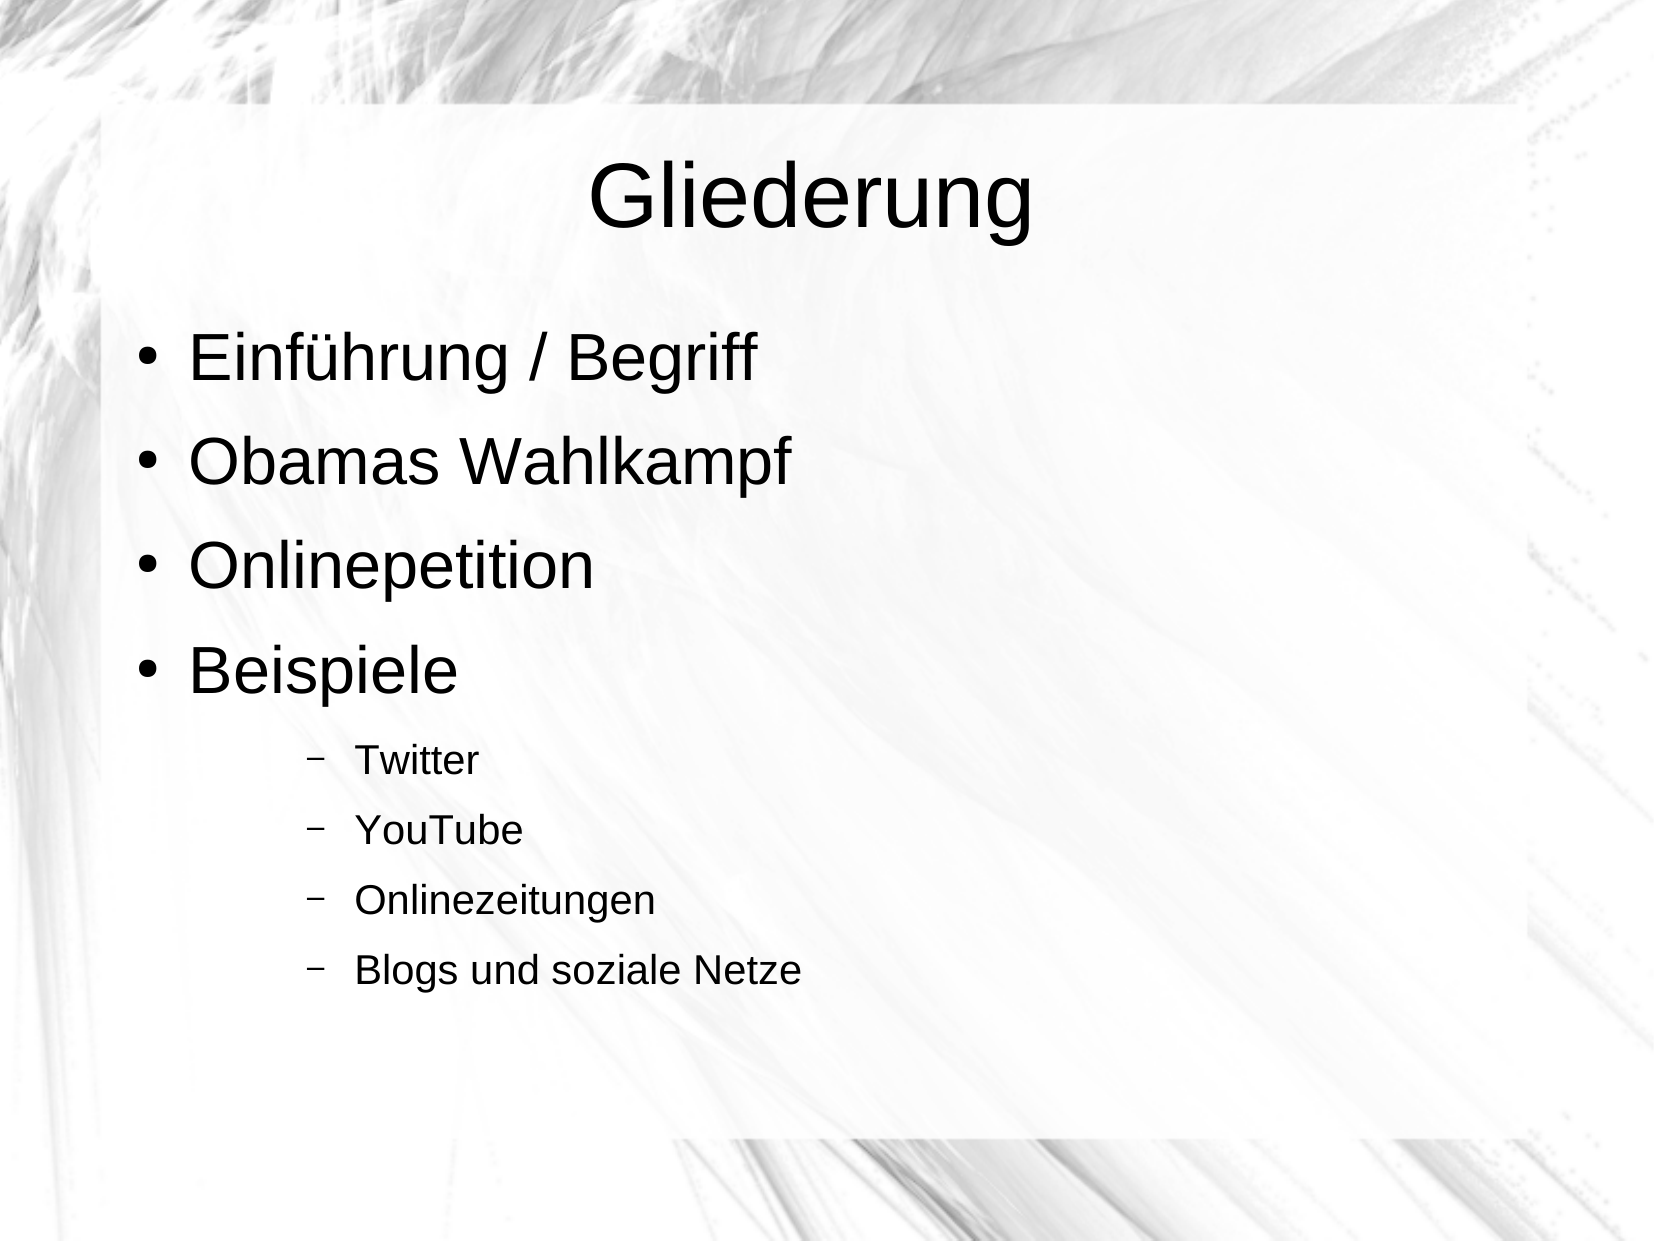

# Gliederung
Einführung / Begriff
Obamas Wahlkampf
Onlinepetition
Beispiele
Twitter
YouTube
Onlinezeitungen
Blogs und soziale Netze